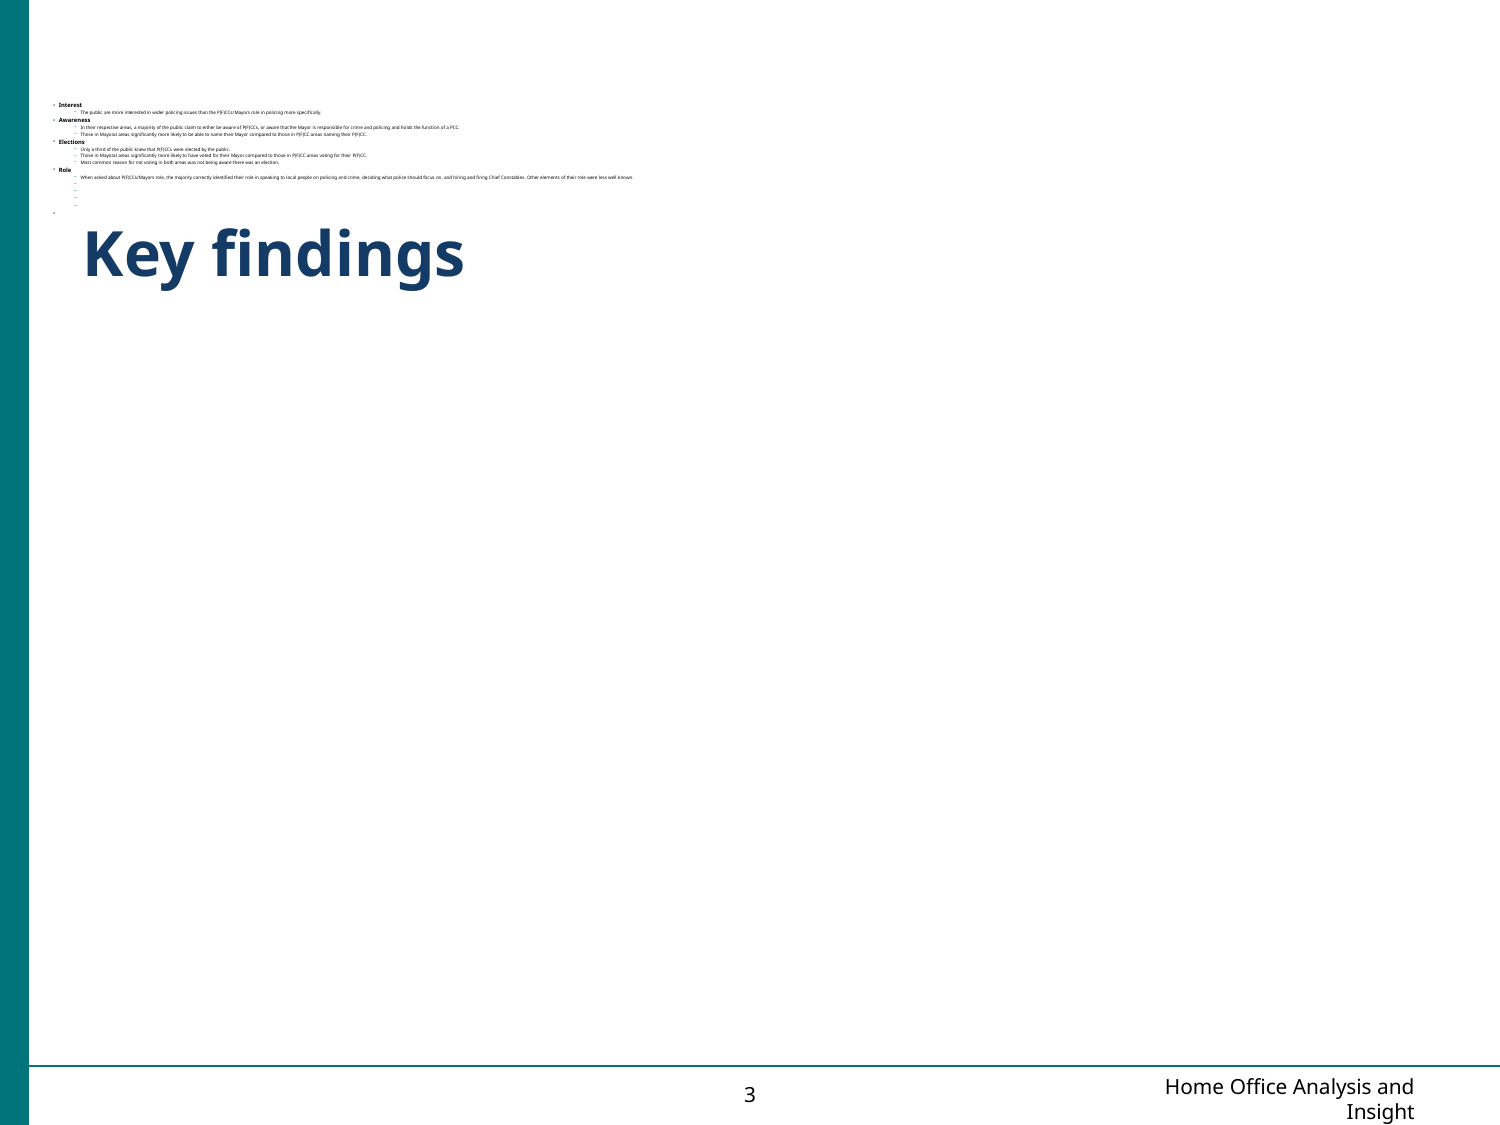

# Interest
The public are more interested in wider policing issues than the P(F)CCs/Mayors role in policing more specifically.
Awareness
In their respective areas, a majority of the public claim to either be aware of P(F)CCs, or aware that the Mayor is responsible for crime and policing and holds the function of a PCC.
Those in Mayoral areas significantly more likely to be able to name their Mayor compared to those in P(F)CC areas naming their P(F)CC.
Elections
Only a third of the public knew that P(F)CCs were elected by the public.
Those in Mayoral areas significantly more likely to have voted for their Mayor compared to those in P(F)CC areas voting for their P(F)CC.
Most common reason for not voting in both areas was not being aware there was an election.
Role
When asked about P(F)CCs/Mayors role, the majority correctly identified their role in speaking to local people on policing and crime, deciding what police should focus on, and hiring and firing Chief Constables. Other elements of their role were less well known.
Key findings
3